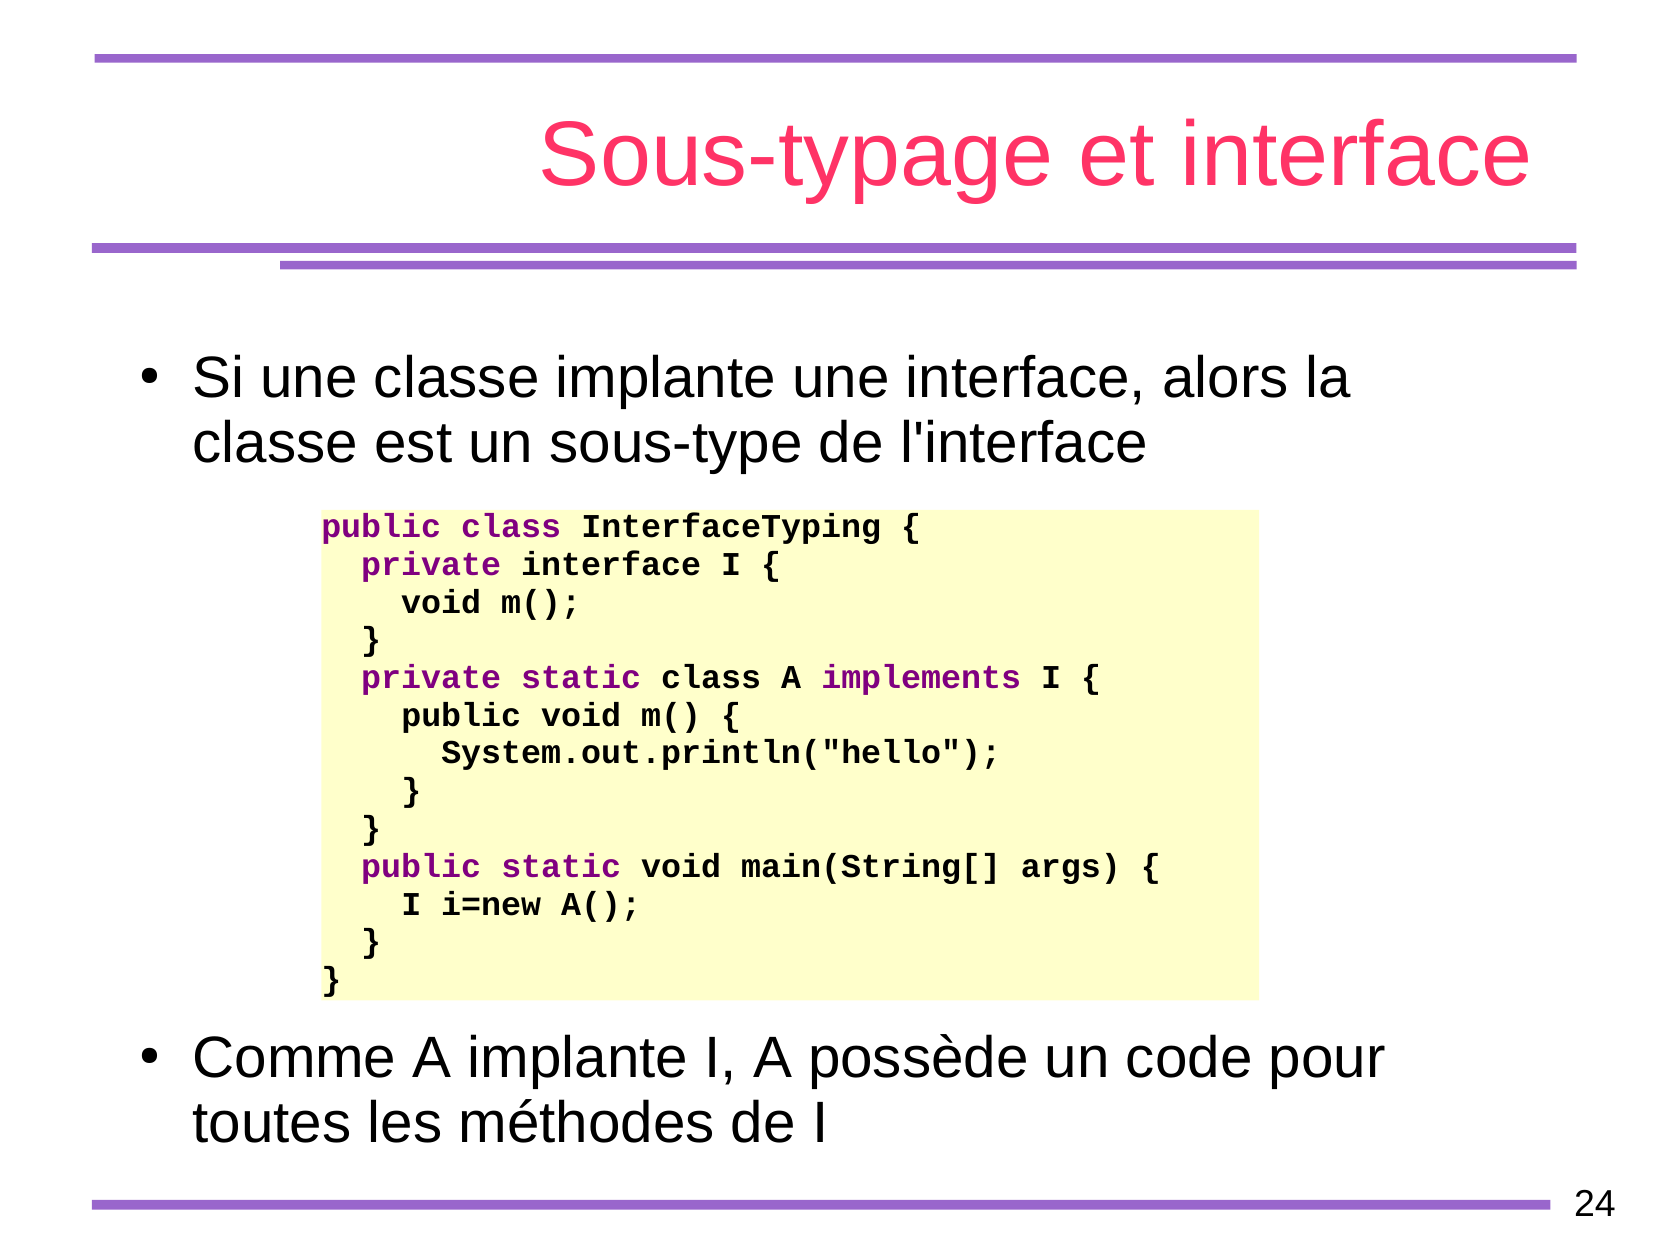

# Sous-typage et interface
Si une classe implante une interface, alors la classe est un sous-type de l'interface
Comme A implante I, A possède un code pour toutes les méthodes de I
public class InterfaceTyping {
 private interface I {
 void m();
 }
 private static class A implements I {
 public void m() {
 System.out.println("hello");
 }
 }
 public static void main(String[] args) {
 I i=new A();
 }
}